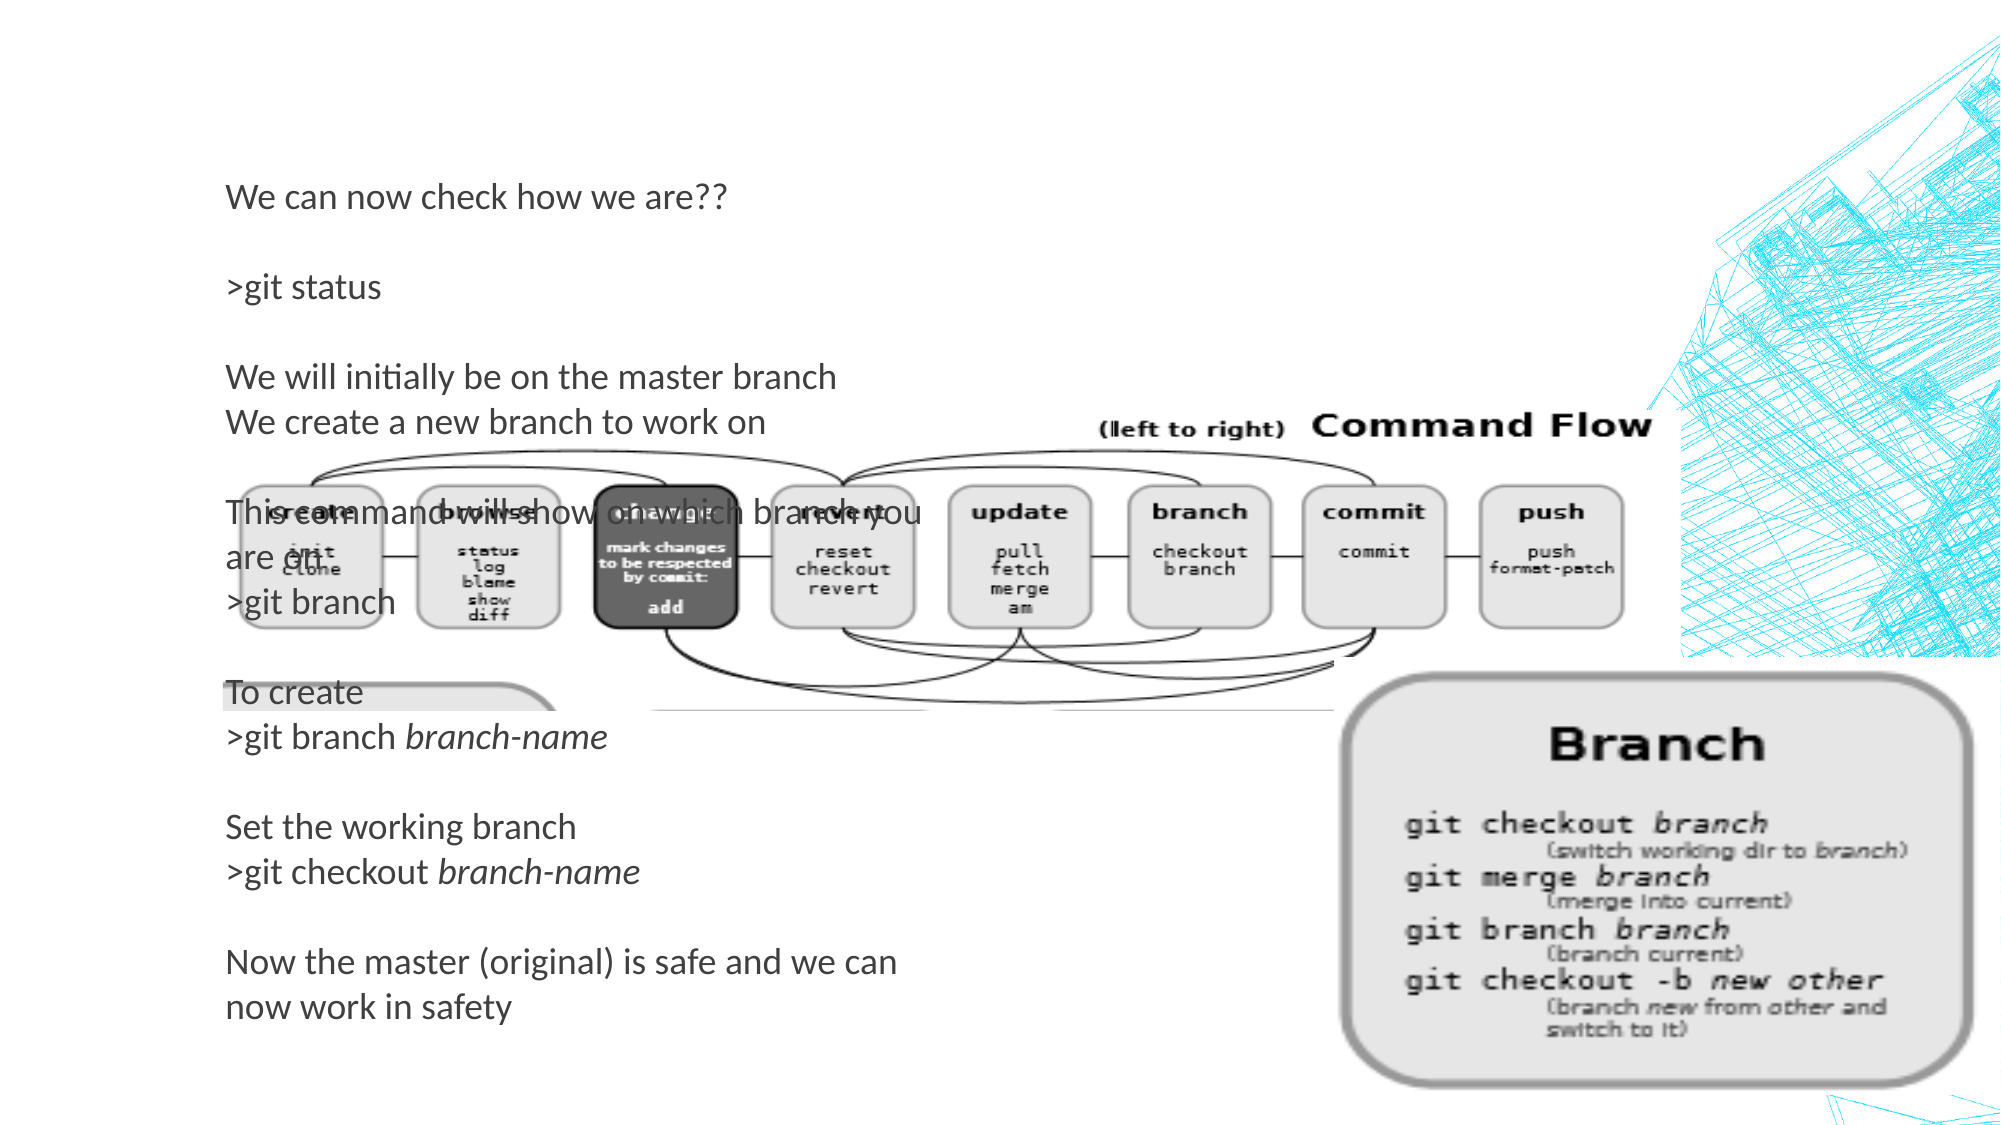

We can now check how we are??
>git status
We will initially be on the master branch
We create a new branch to work on
This command will show on which branch you are on
>git branch
To create
>git branch branch-name
Set the working branch
>git checkout branch-name
Now the master (original) is safe and we can now work in safety